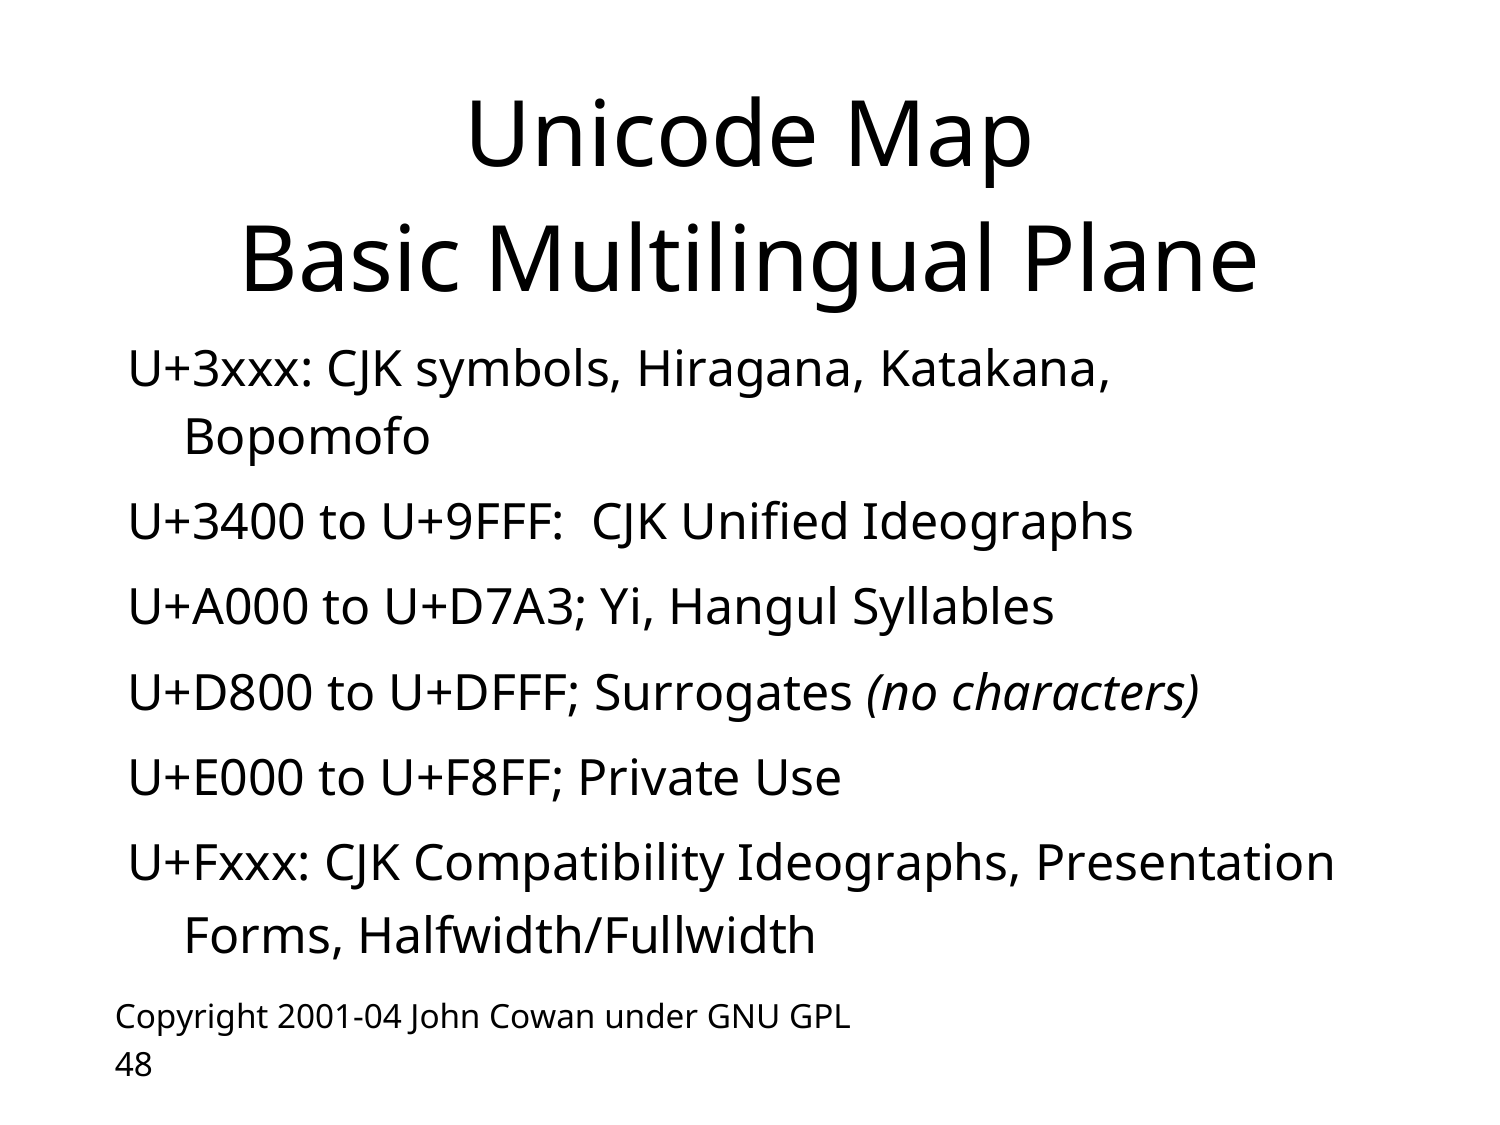

# Unicode Map Basic Multilingual Plane
U+3xxx: CJK symbols, Hiragana, Katakana, Bopomofo
U+3400 to U+9FFF: CJK Unified Ideographs
U+A000 to U+D7A3; Yi, Hangul Syllables
U+D800 to U+DFFF; Surrogates (no characters)
U+E000 to U+F8FF; Private Use
U+Fxxx: CJK Compatibility Ideographs, Presentation Forms, Halfwidth/Fullwidth